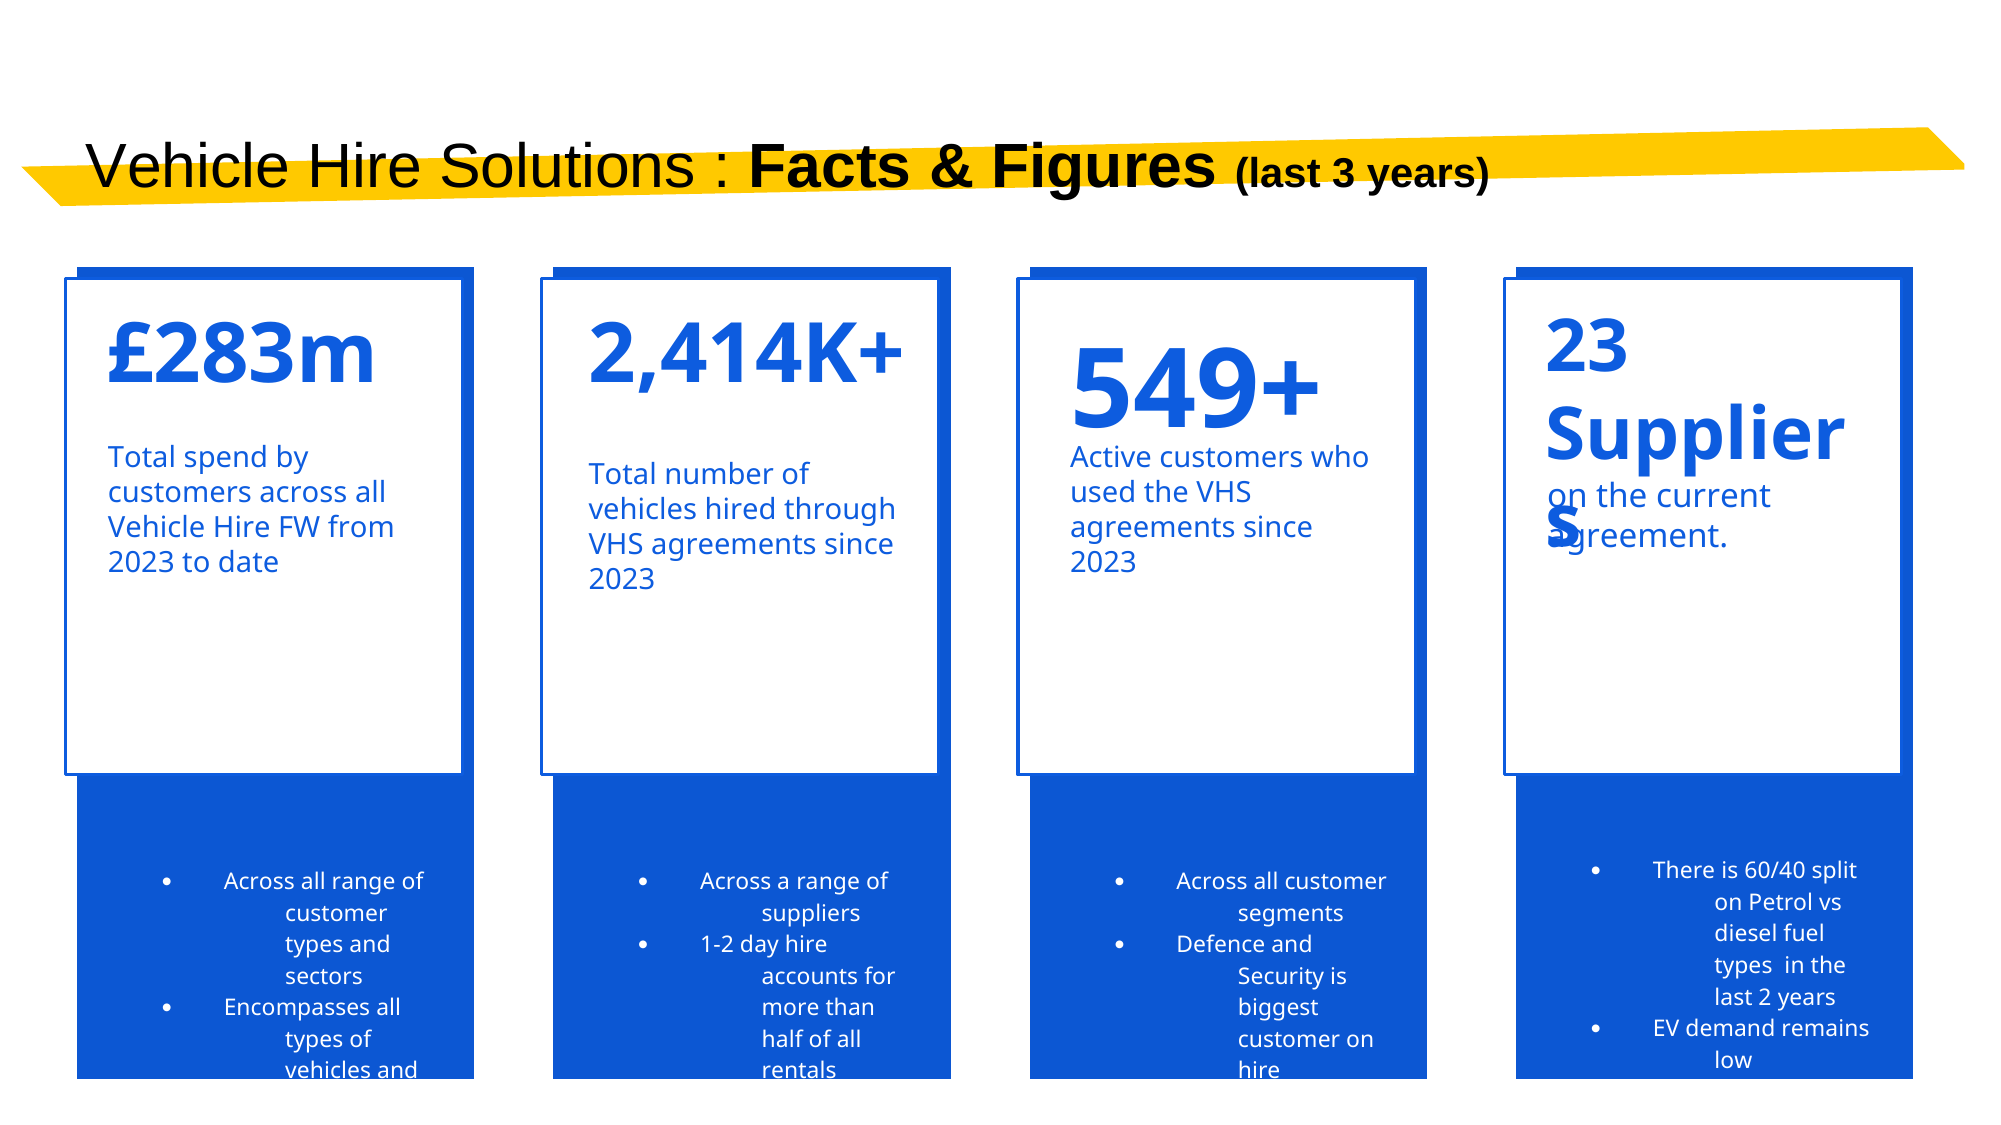

Vehicle Hire Solutions : Facts & Figures (last 3 years)
£283m
Total spend by customers across all Vehicle Hire FW from 2023 to date
Across all range of customer types and sectors
Encompasses all types of vehicles and specialist hires
2,414K+
Total number of vehicles hired through VHS agreements since 2023
Across a range of suppliers
1-2 day hire accounts for more than half of all rentals
549+
Active customers who used the VHS agreements since 2023
Across all customer segments
Defence and Security is biggest customer on hire frameworks
23 Suppliers
on the current agreement.
There is 60/40 split on Petrol vs diesel fuel types in the last 2 years
EV demand remains low